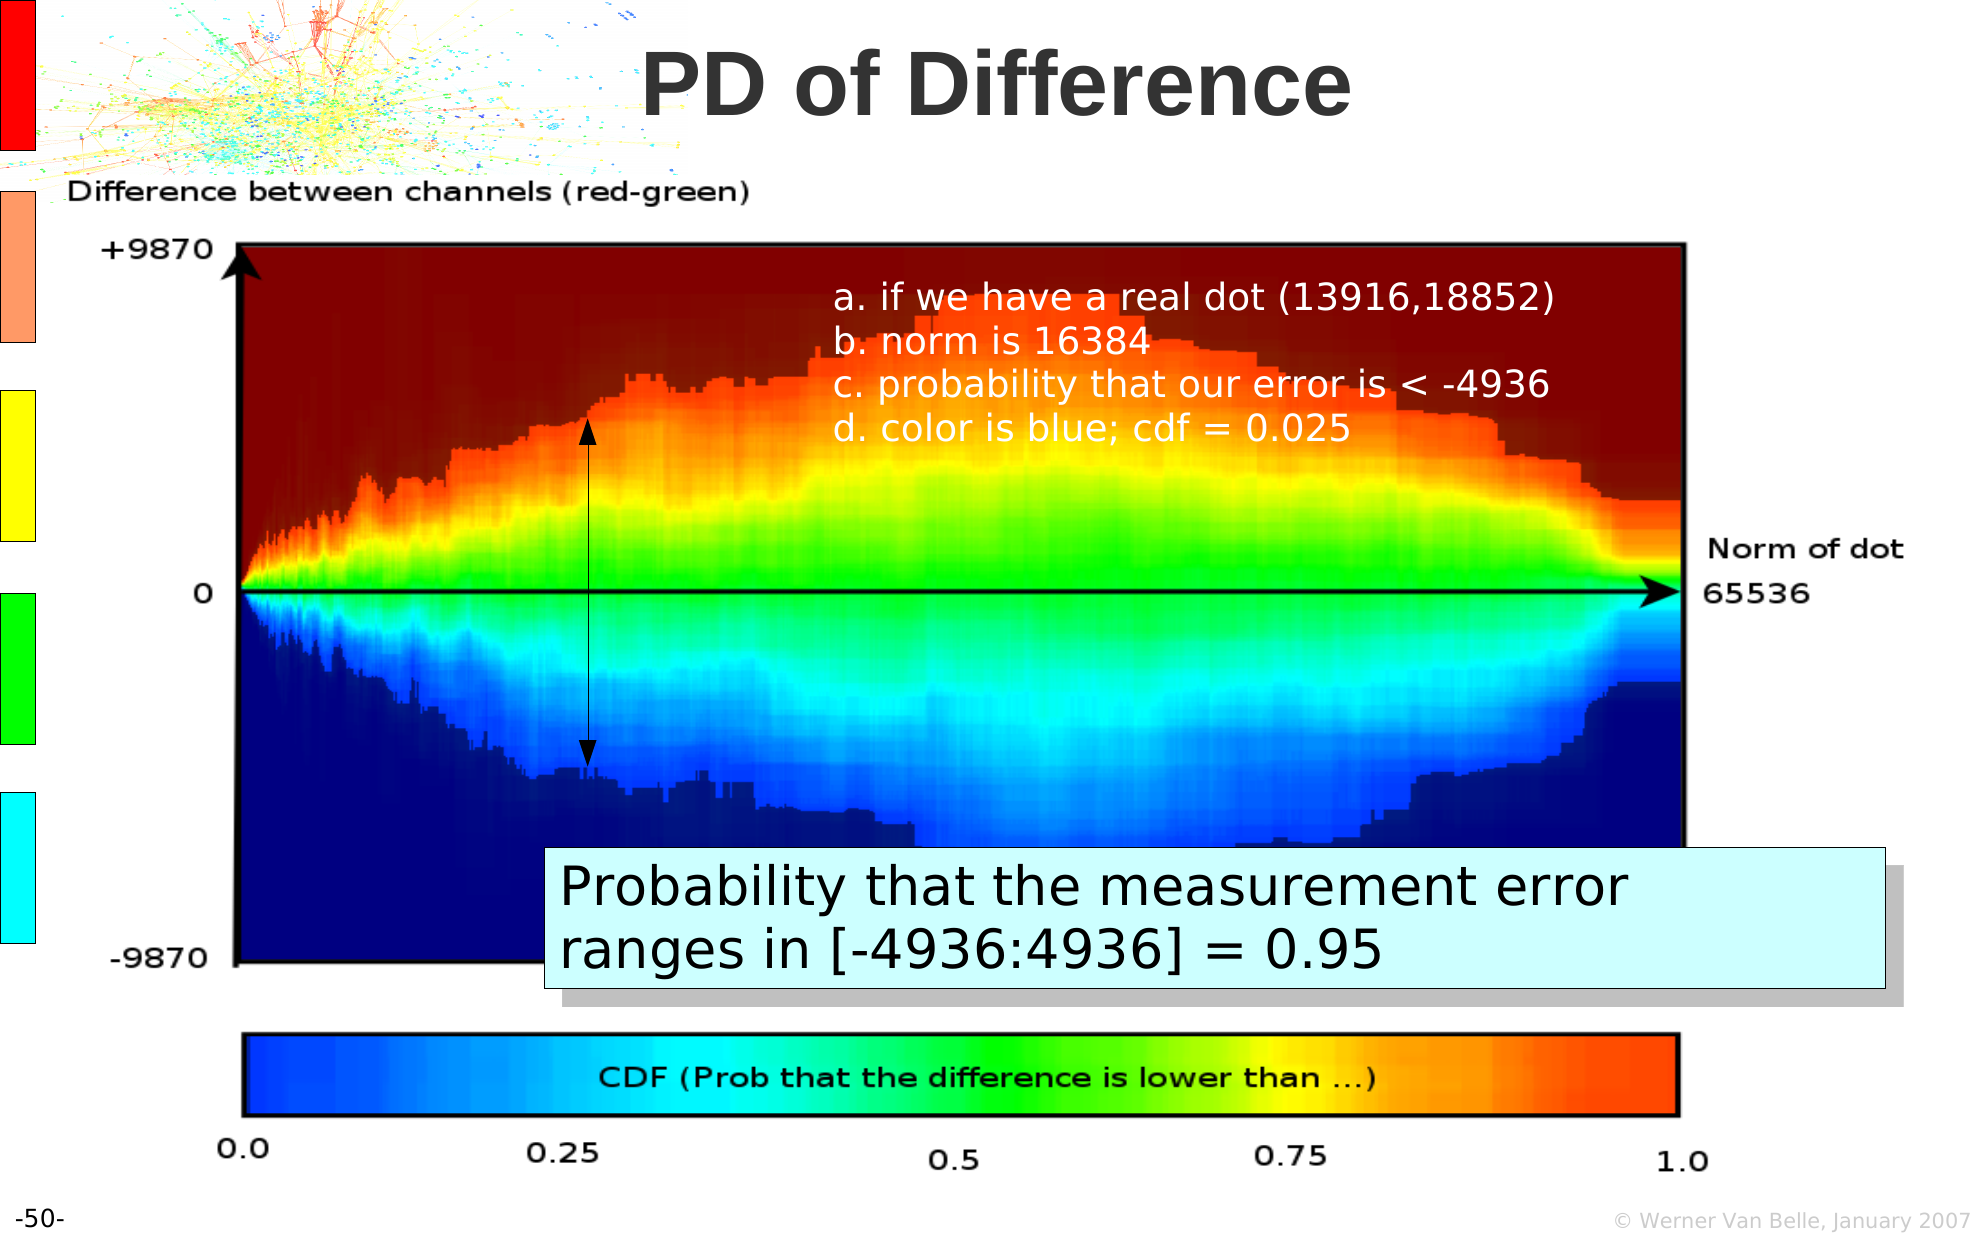

# PD of Difference
a. if we have a real dot (13916,18852)
b. norm is 16384
c. probability that our error is < -4936
d. color is blue; cdf = 0.025
Probability that the measurement error
ranges in [-4936:4936] = 0.95